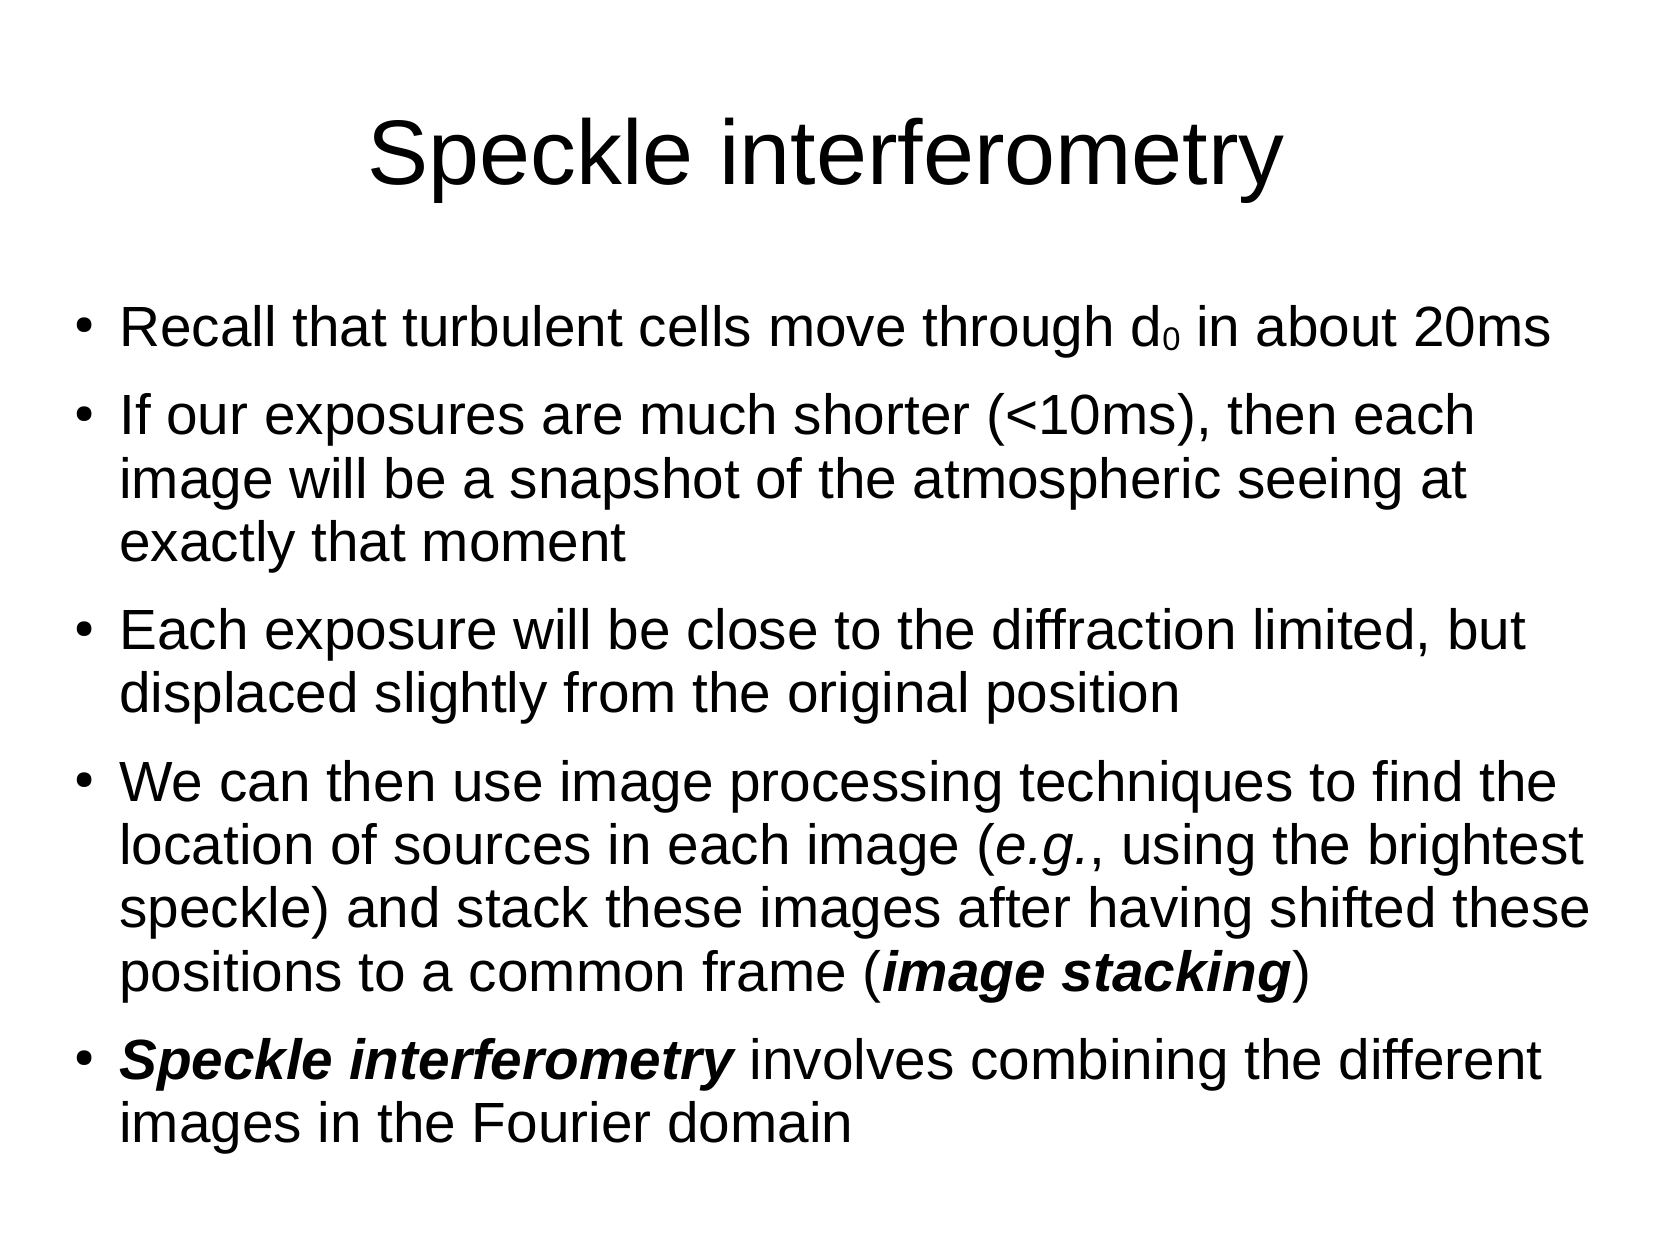

# Speckle interferometry
Recall that turbulent cells move through d0 in about 20ms
If our exposures are much shorter (<10ms), then each image will be a snapshot of the atmospheric seeing at exactly that moment
Each exposure will be close to the diffraction limited, but displaced slightly from the original position
We can then use image processing techniques to find the location of sources in each image (e.g., using the brightest speckle) and stack these images after having shifted these positions to a common frame (image stacking)
Speckle interferometry involves combining the different images in the Fourier domain